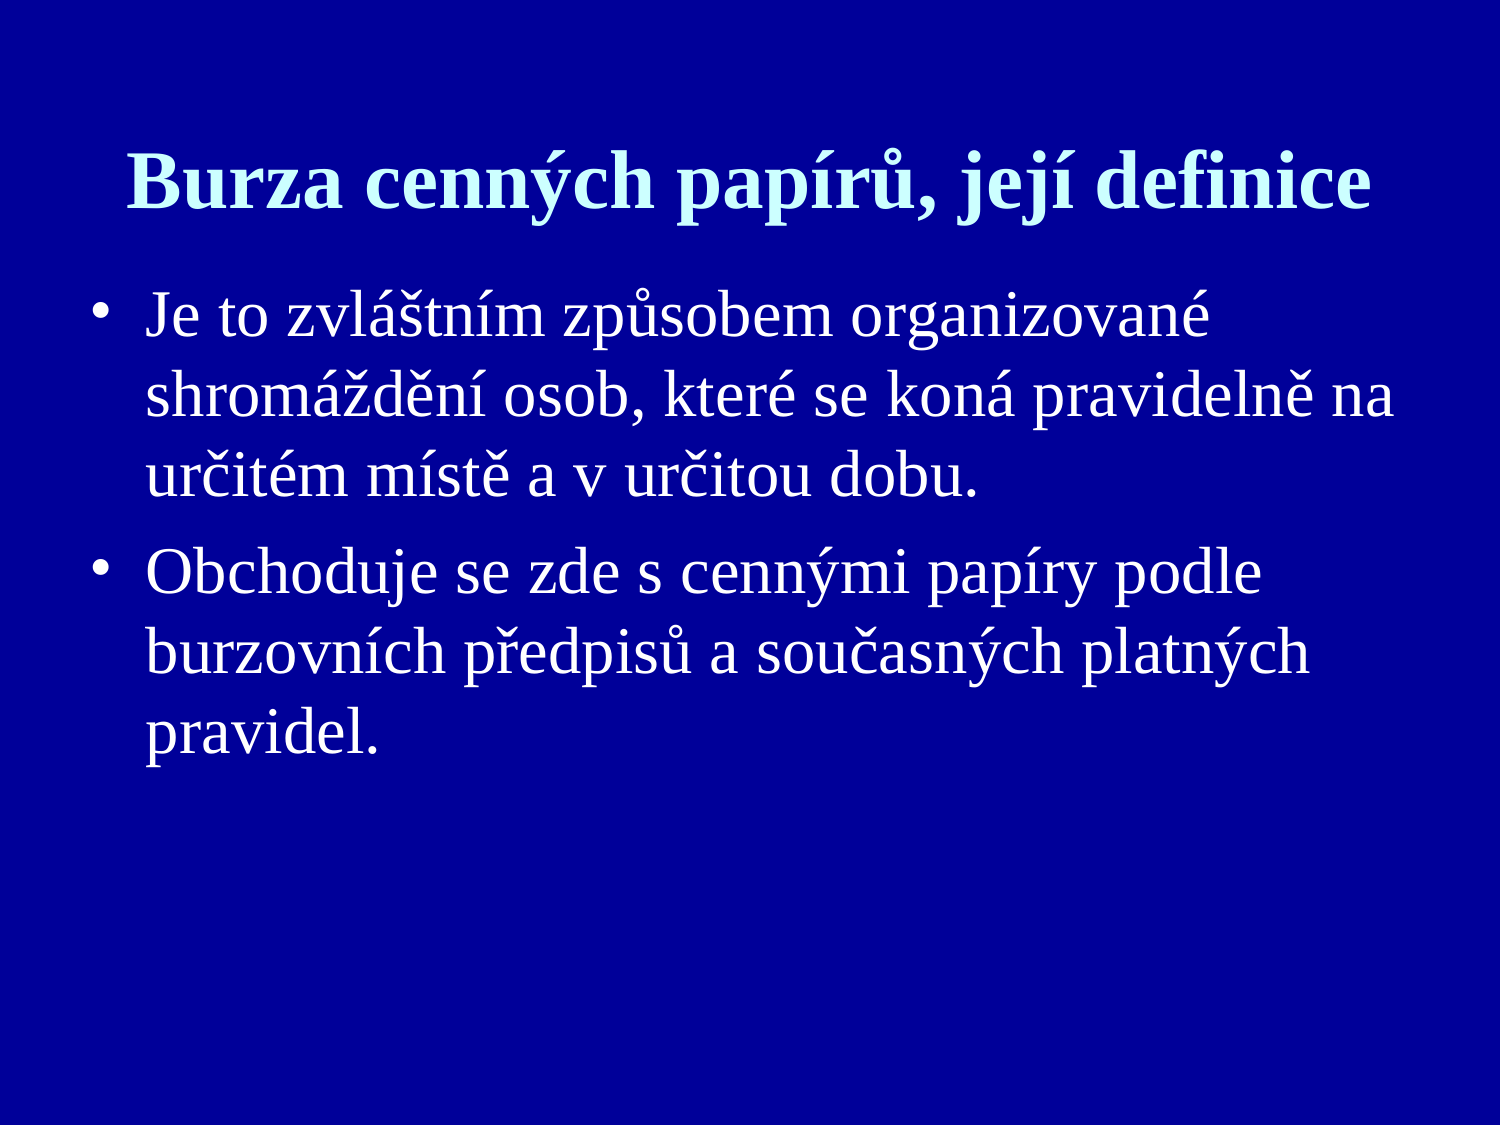

# Burza cenných papírů, její definice
Je to zvláštním způsobem organizované shromáždění osob, které se koná pravidelně na určitém místě a v určitou dobu.
Obchoduje se zde s cennými papíry podle burzovních předpisů a současných platných pravidel.